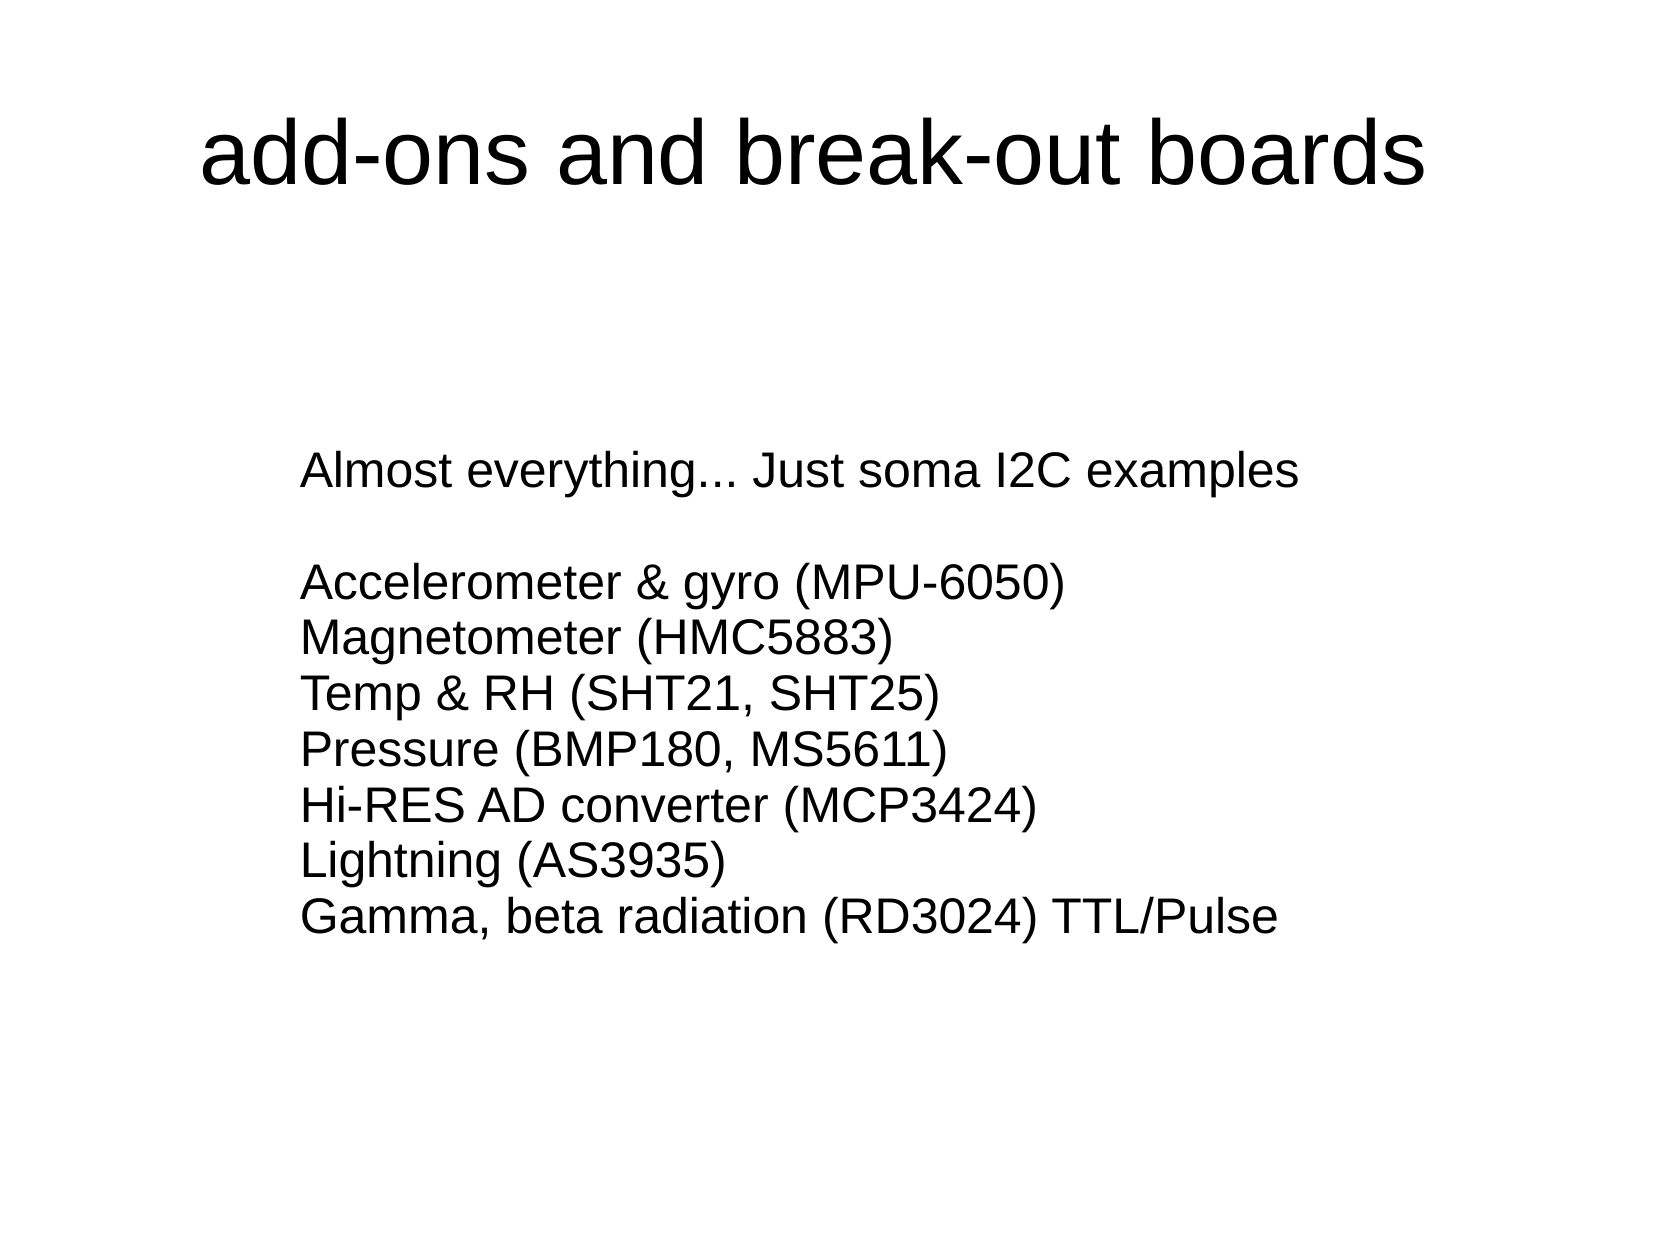

# add-ons and break-out boards
Almost everything... Just soma I2C examples
Accelerometer & gyro (MPU-6050)
Magnetometer (HMC5883)
Temp & RH (SHT21, SHT25)
Pressure (BMP180, MS5611)
Hi-RES AD converter (MCP3424)
Lightning (AS3935)
Gamma, beta radiation (RD3024) TTL/Pulse